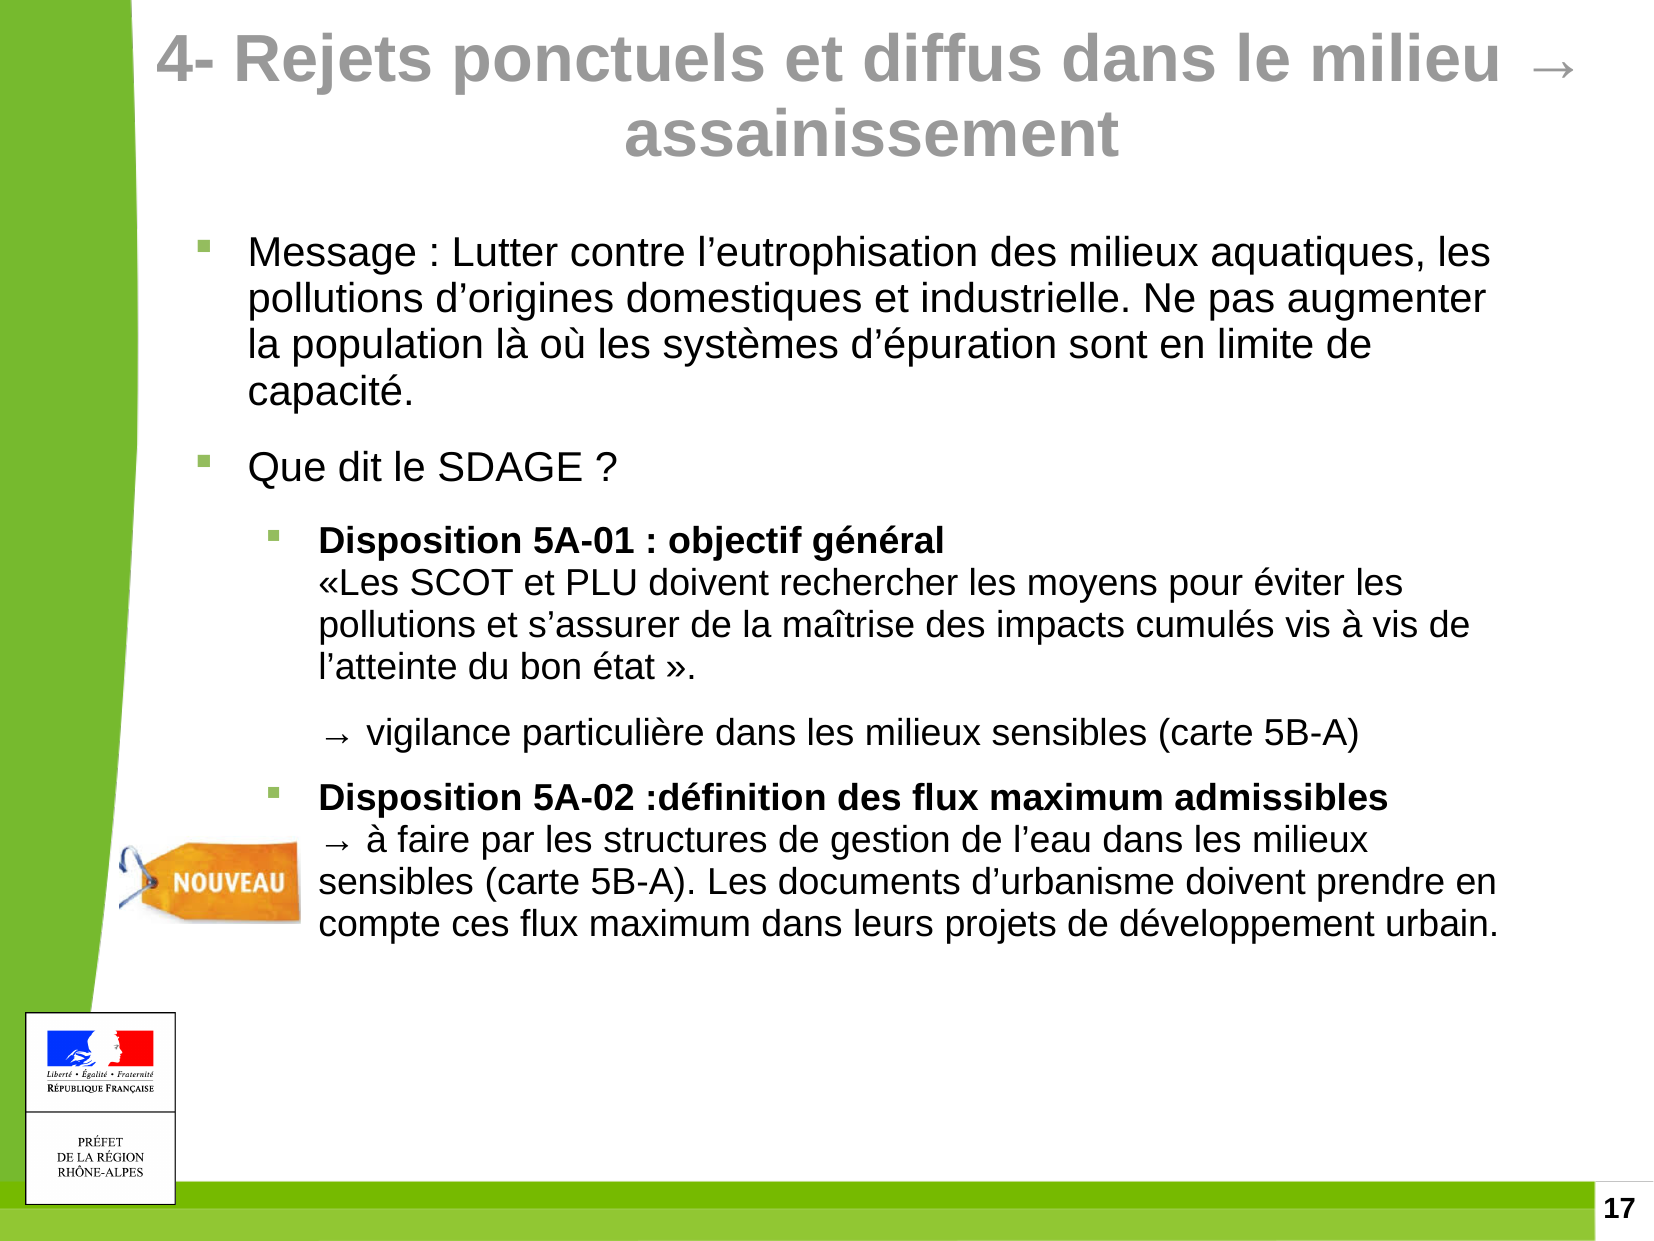

# 4- Rejets ponctuels et diffus dans le milieu → assainissement
Message : Lutter contre l’eutrophisation des milieux aquatiques, les pollutions d’origines domestiques et industrielle. Ne pas augmenter la population là où les systèmes d’épuration sont en limite de capacité.
Que dit le SDAGE ?
Disposition 5A-01 : objectif général
«Les SCOT et PLU doivent rechercher les moyens pour éviter les pollutions et s’assurer de la maîtrise des impacts cumulés vis à vis de l’atteinte du bon état ».
→ vigilance particulière dans les milieux sensibles (carte 5B-A)
Disposition 5A-02 :définition des flux maximum admissibles
→ à faire par les structures de gestion de l’eau dans les milieux sensibles (carte 5B-A). Les documents d’urbanisme doivent prendre en compte ces flux maximum dans leurs projets de développement urbain.